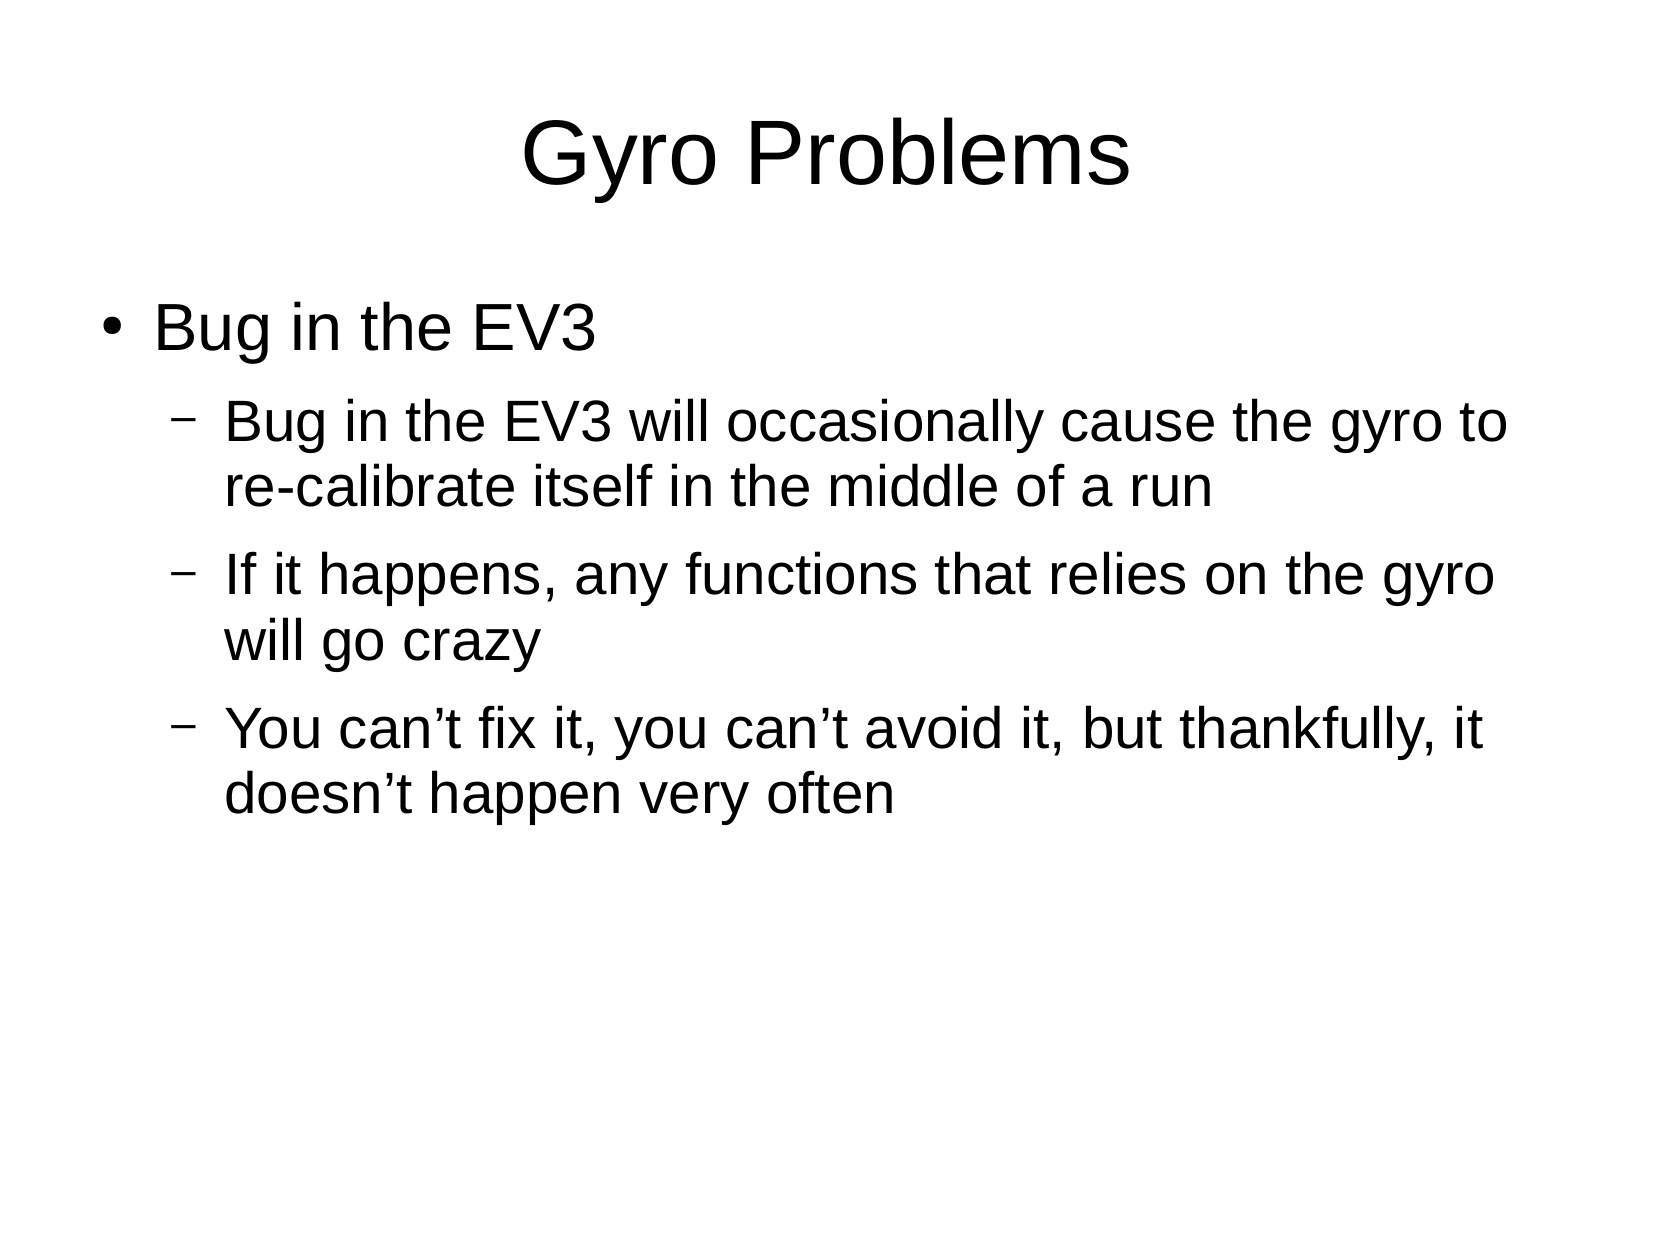

# Gyro Problems
Bug in the EV3
Bug in the EV3 will occasionally cause the gyro to re-calibrate itself in the middle of a run
If it happens, any functions that relies on the gyro will go crazy
You can’t fix it, you can’t avoid it, but thankfully, it doesn’t happen very often